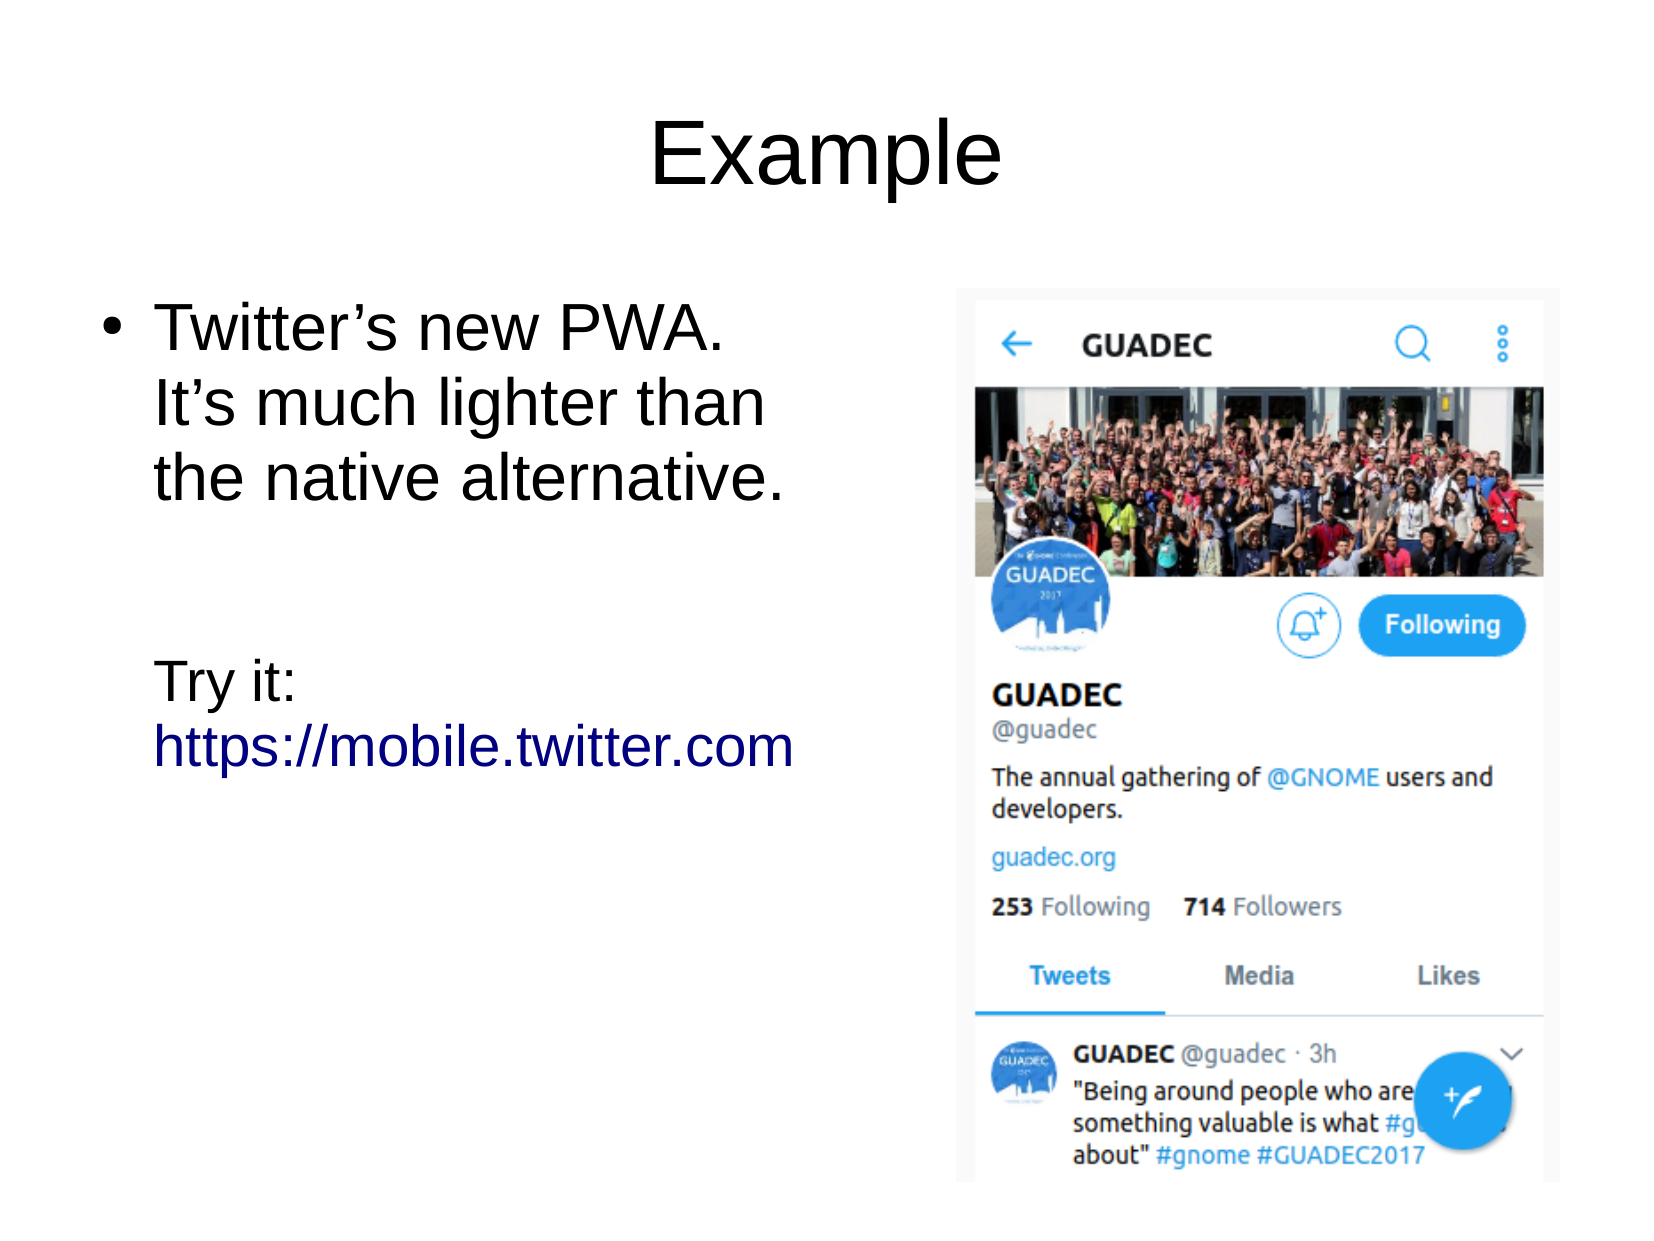

# Example
Twitter’s new PWA. It’s much lighter than the native alternative.
Try it: https://mobile.twitter.com